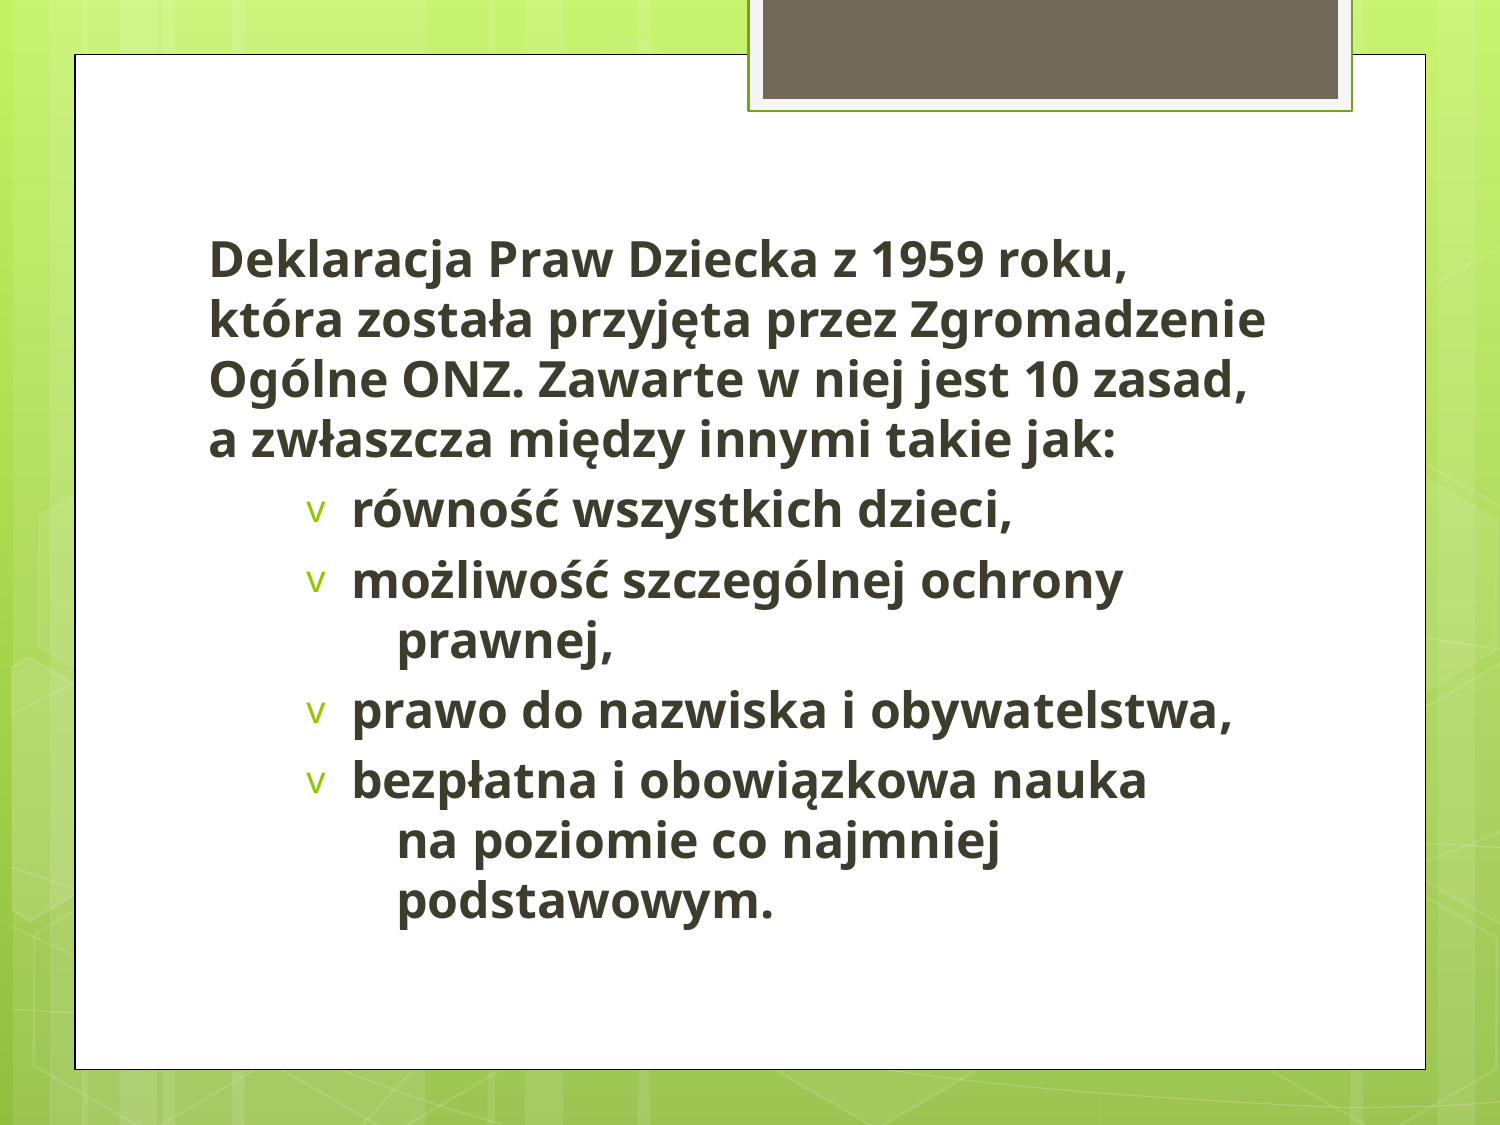

# Deklaracja Praw Dziecka z 1959 roku, która została przyjęta przez Zgromadzenie Ogólne ONZ. Zawarte w niej jest 10 zasad, a zwłaszcza między innymi takie jak:
równość wszystkich dzieci,
możliwość szczególnej ochrony prawnej,
prawo do nazwiska i obywatelstwa,
bezpłatna i obowiązkowa nauka na poziomie co najmniej podstawowym.